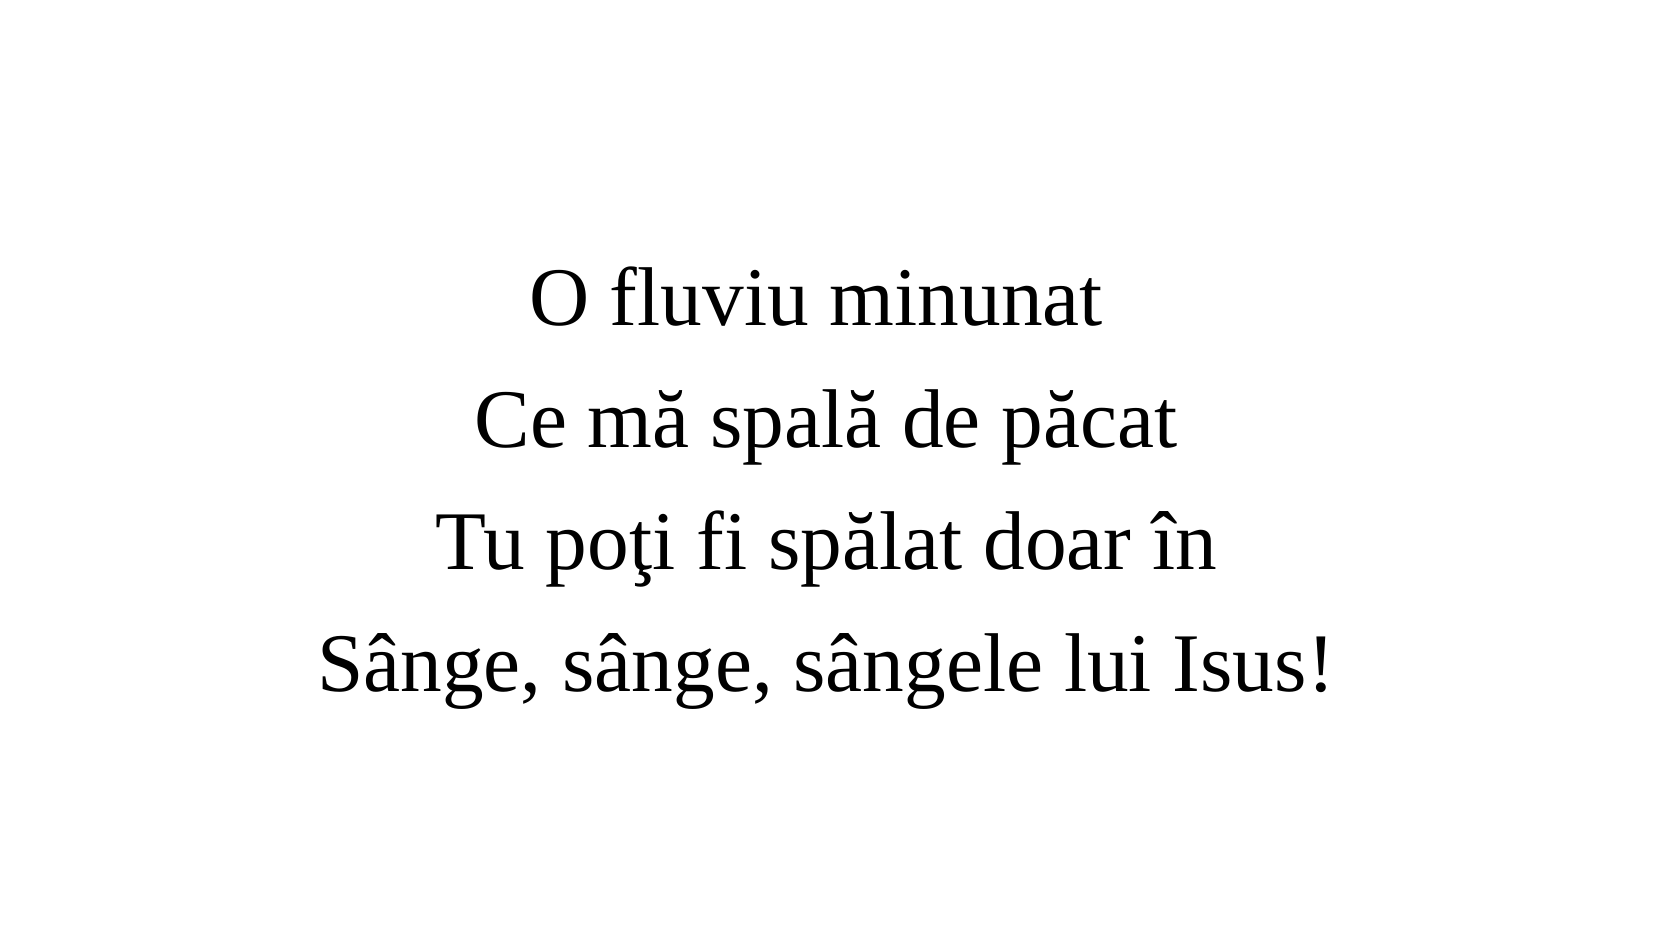

# O fluviu minunat
Ce mă spală de păcat
Tu poţi fi spălat doar în
Sânge, sânge, sângele lui Isus!